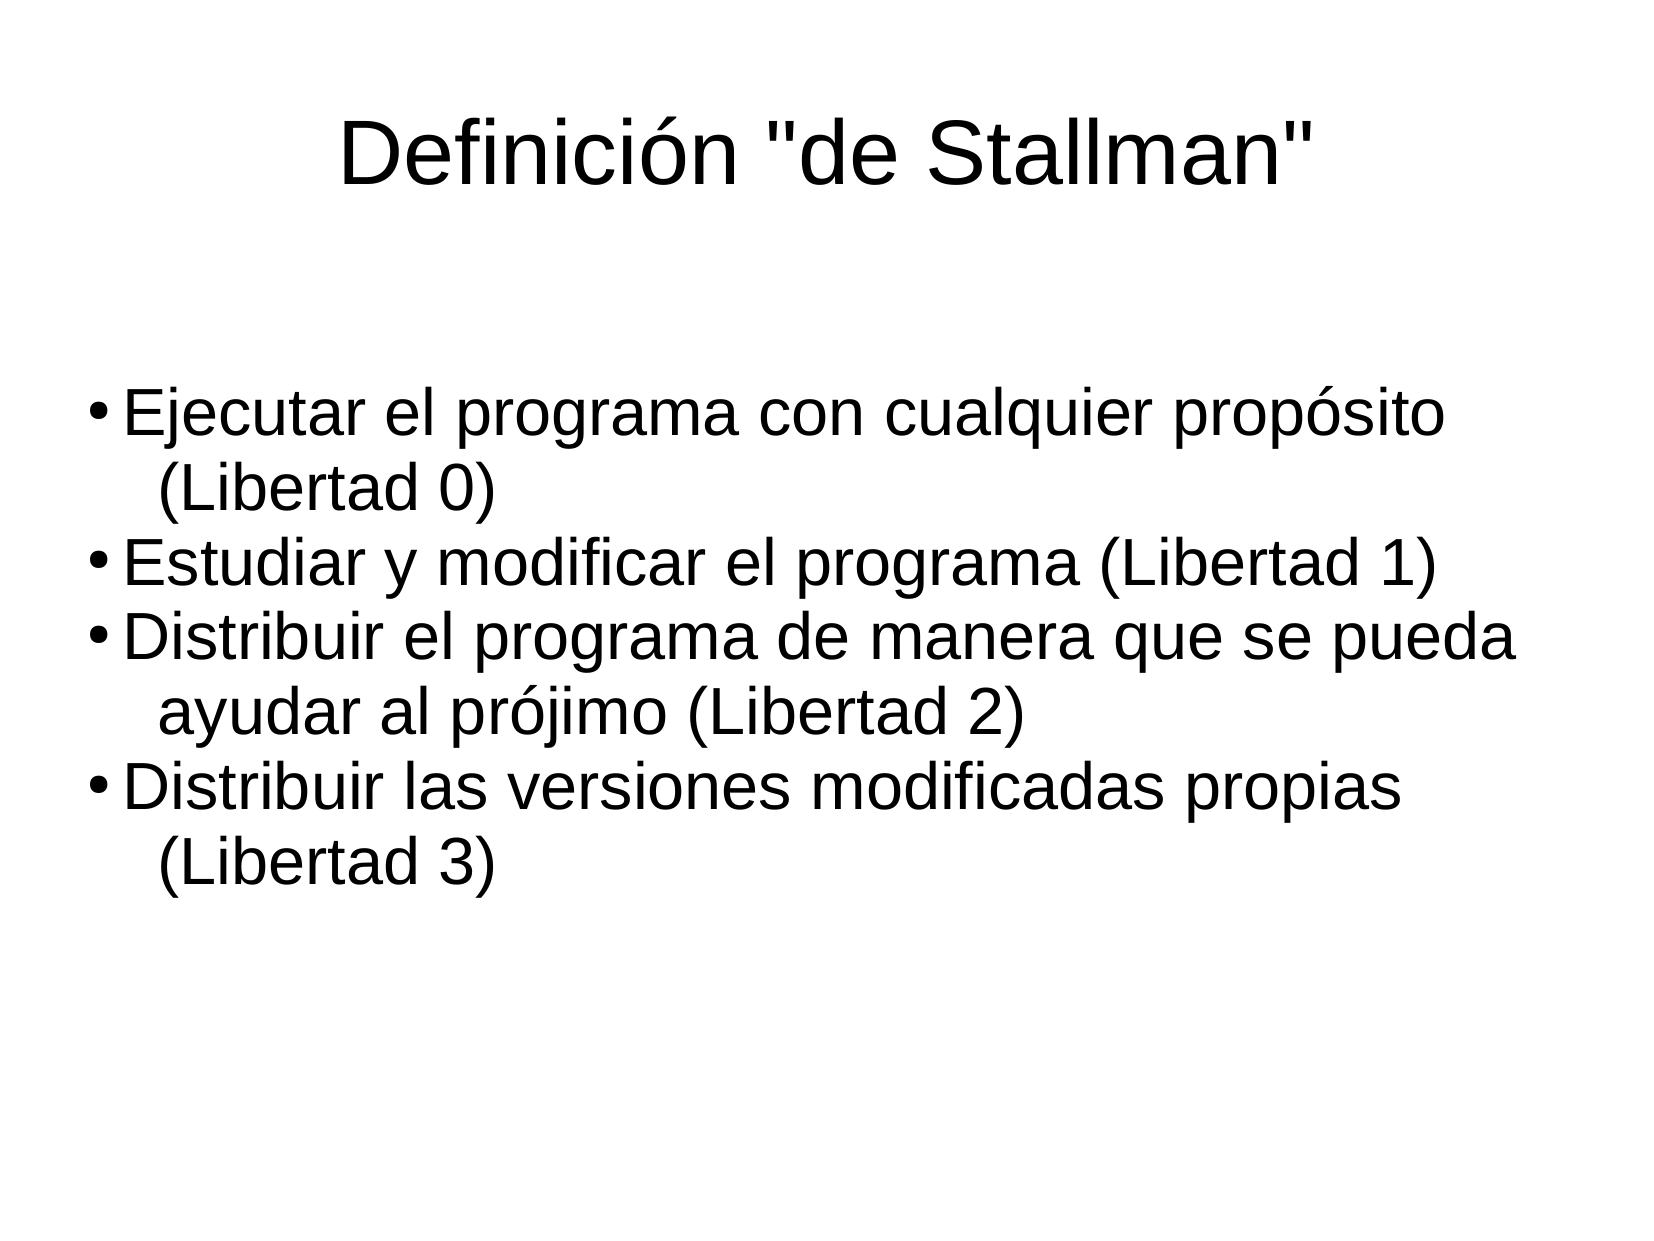

# Definición "de Stallman"
Ejecutar el programa con cualquier propósito (Libertad 0)
Estudiar y modificar el programa (Libertad 1)
Distribuir el programa de manera que se pueda ayudar al prójimo (Libertad 2)
Distribuir las versiones modificadas propias (Libertad 3)